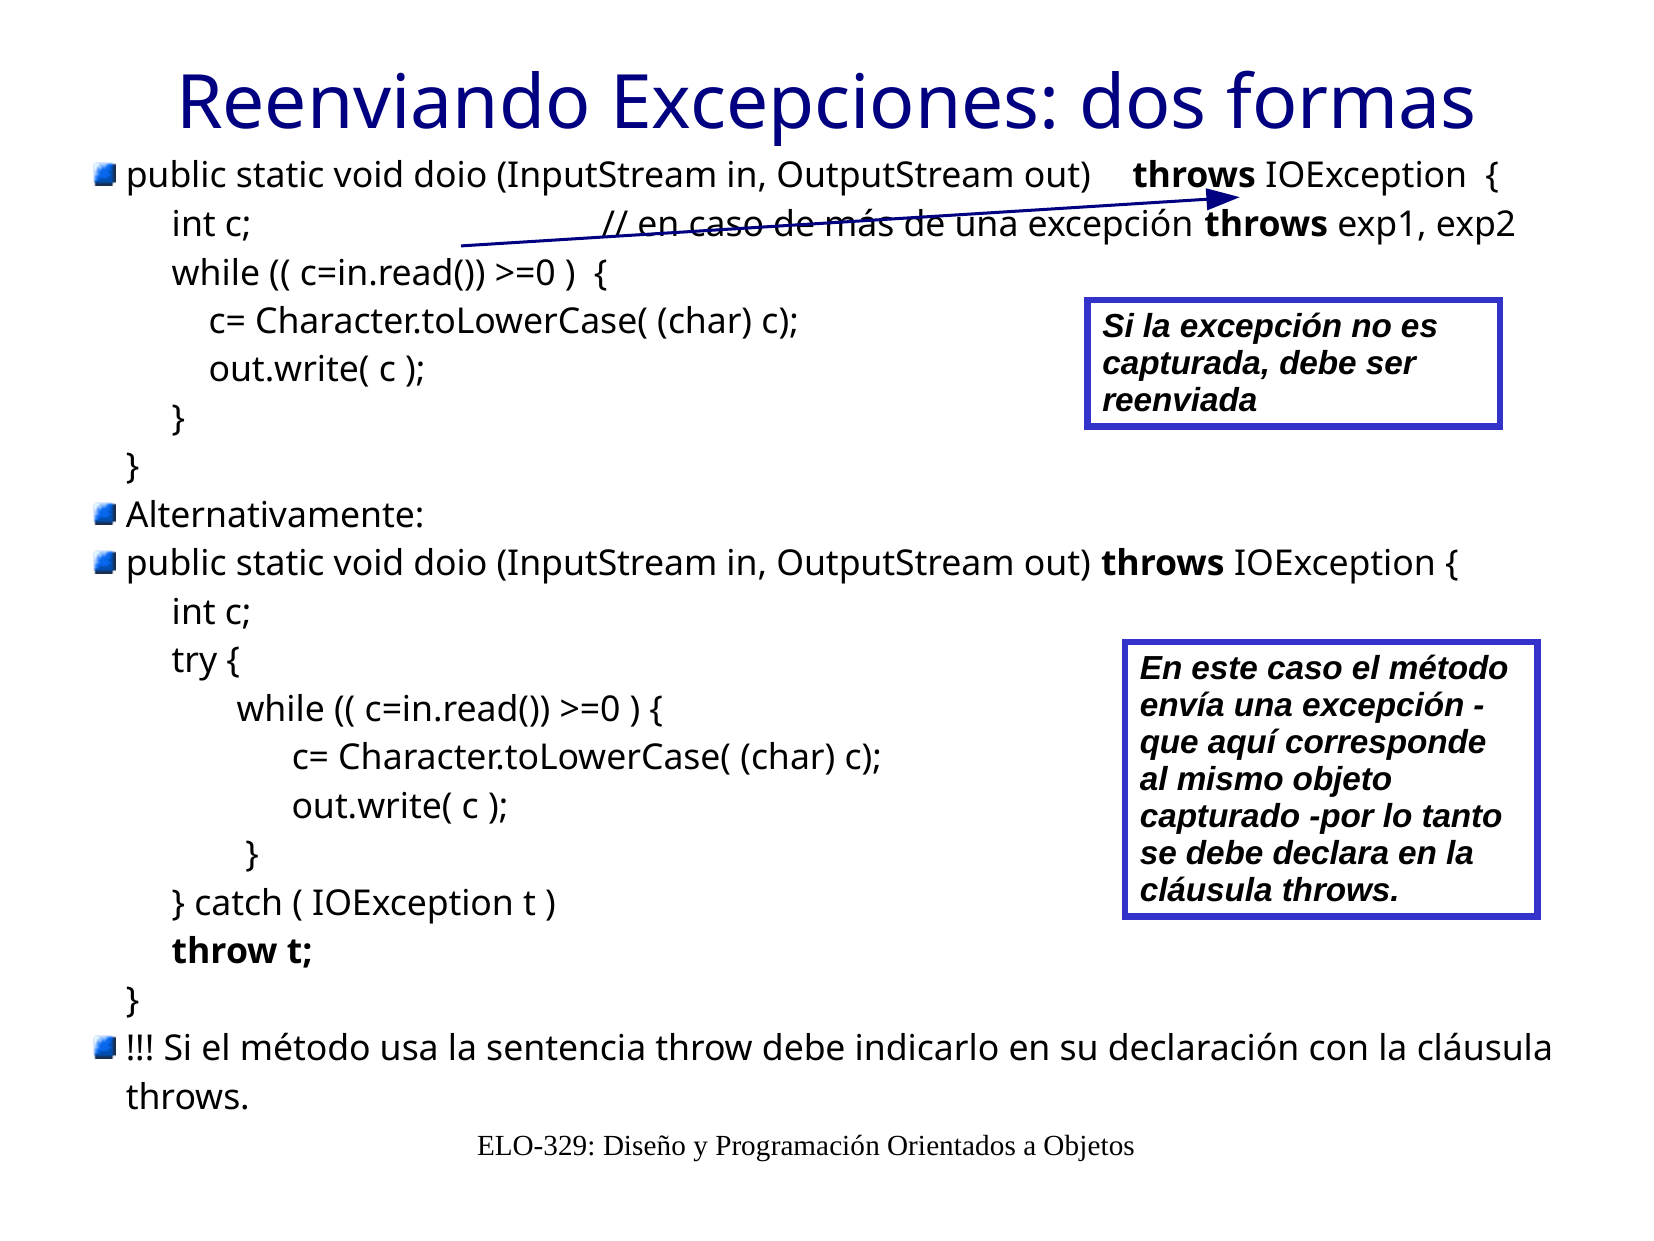

# Reenviando Excepciones: dos formas
public static void doio (InputStream in, OutputStream out) 	throws IOException {
	int c; // en caso de más de una excepción throws exp1, exp2
	while (( c=in.read()) >=0 ) {
		 c= Character.toLowerCase( (char) c);
		 out.write( c );
	}
}
Alternativamente:
public static void doio (InputStream in, OutputStream out) throws IOException {
	int c;
	try {
 while (( c=in.read()) >=0 ) {
 c= Character.toLowerCase( (char) c);
		 out.write( c );
		 }
	} catch ( IOException t )
		throw t;
}
!!! Si el método usa la sentencia throw debe indicarlo en su declaración con la cláusula throws.
Si la excepción no es capturada, debe ser reenviada
En este caso el método envía una excepción - que aquí corresponde al mismo objeto capturado -por lo tanto se debe declara en la cláusula throws.